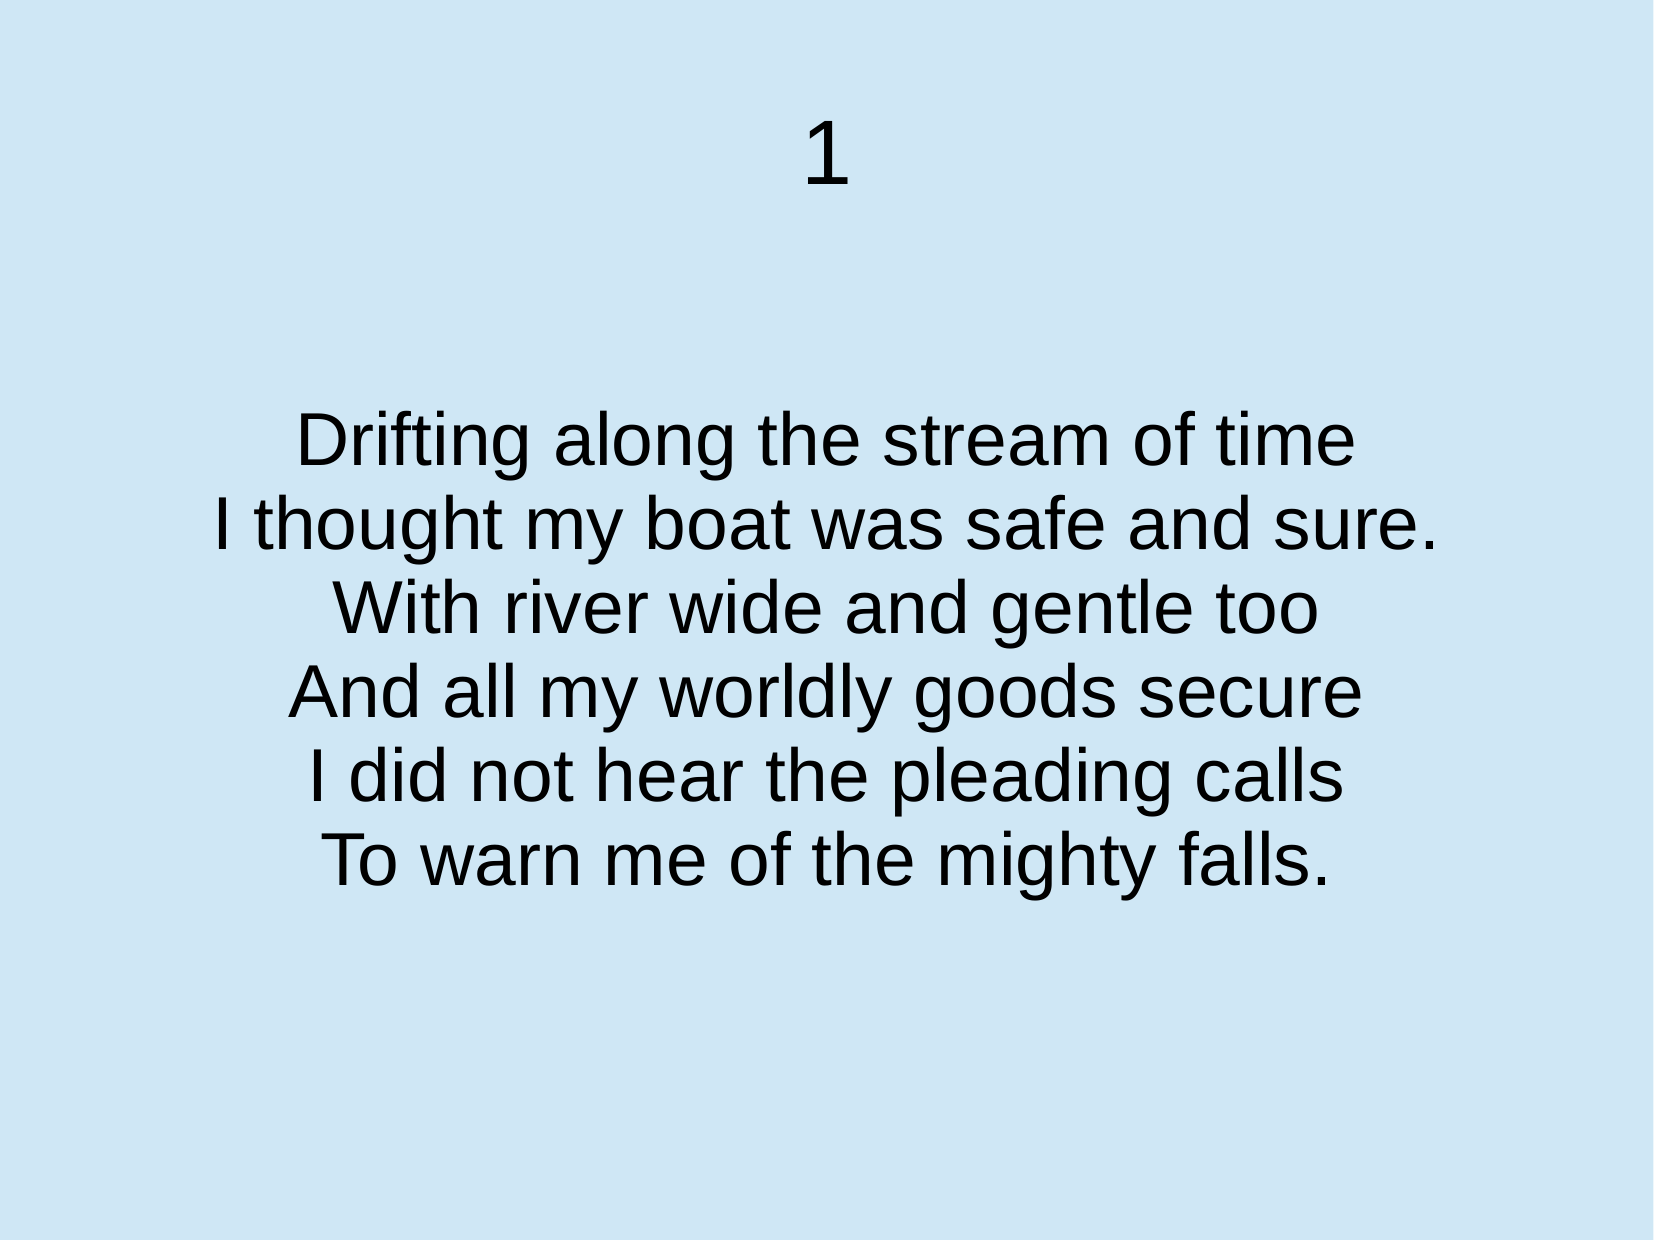

# 1
Drifting along the stream of time
I thought my boat was safe and sure.
With river wide and gentle too
And all my worldly goods secure
I did not hear the pleading calls
To warn me of the mighty falls.